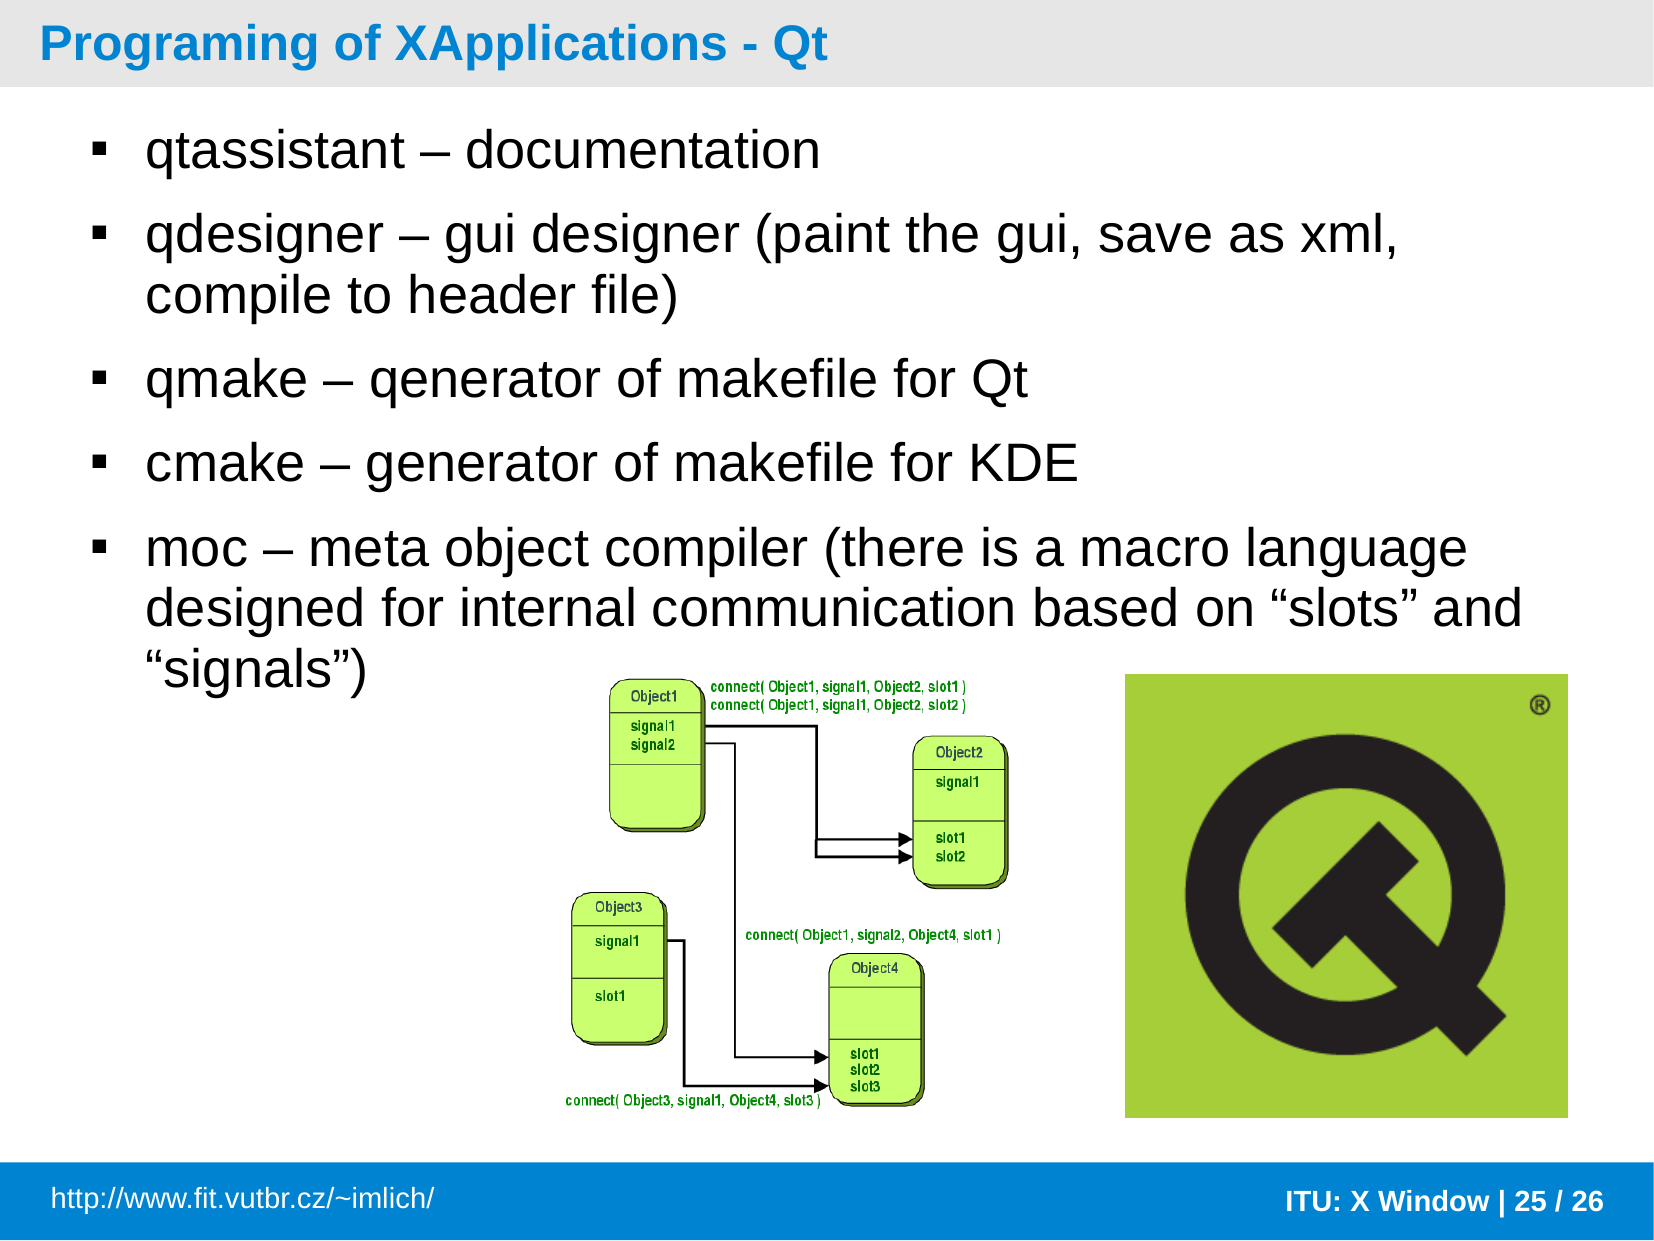

# Programing of XApplications - Qt
qtassistant – documentation
qdesigner – gui designer (paint the gui, save as xml, compile to header file)
qmake – qenerator of makefile for Qt
cmake – generator of makefile for KDE
moc – meta object compiler (there is a macro language designed for internal communication based on “slots” and “signals”)